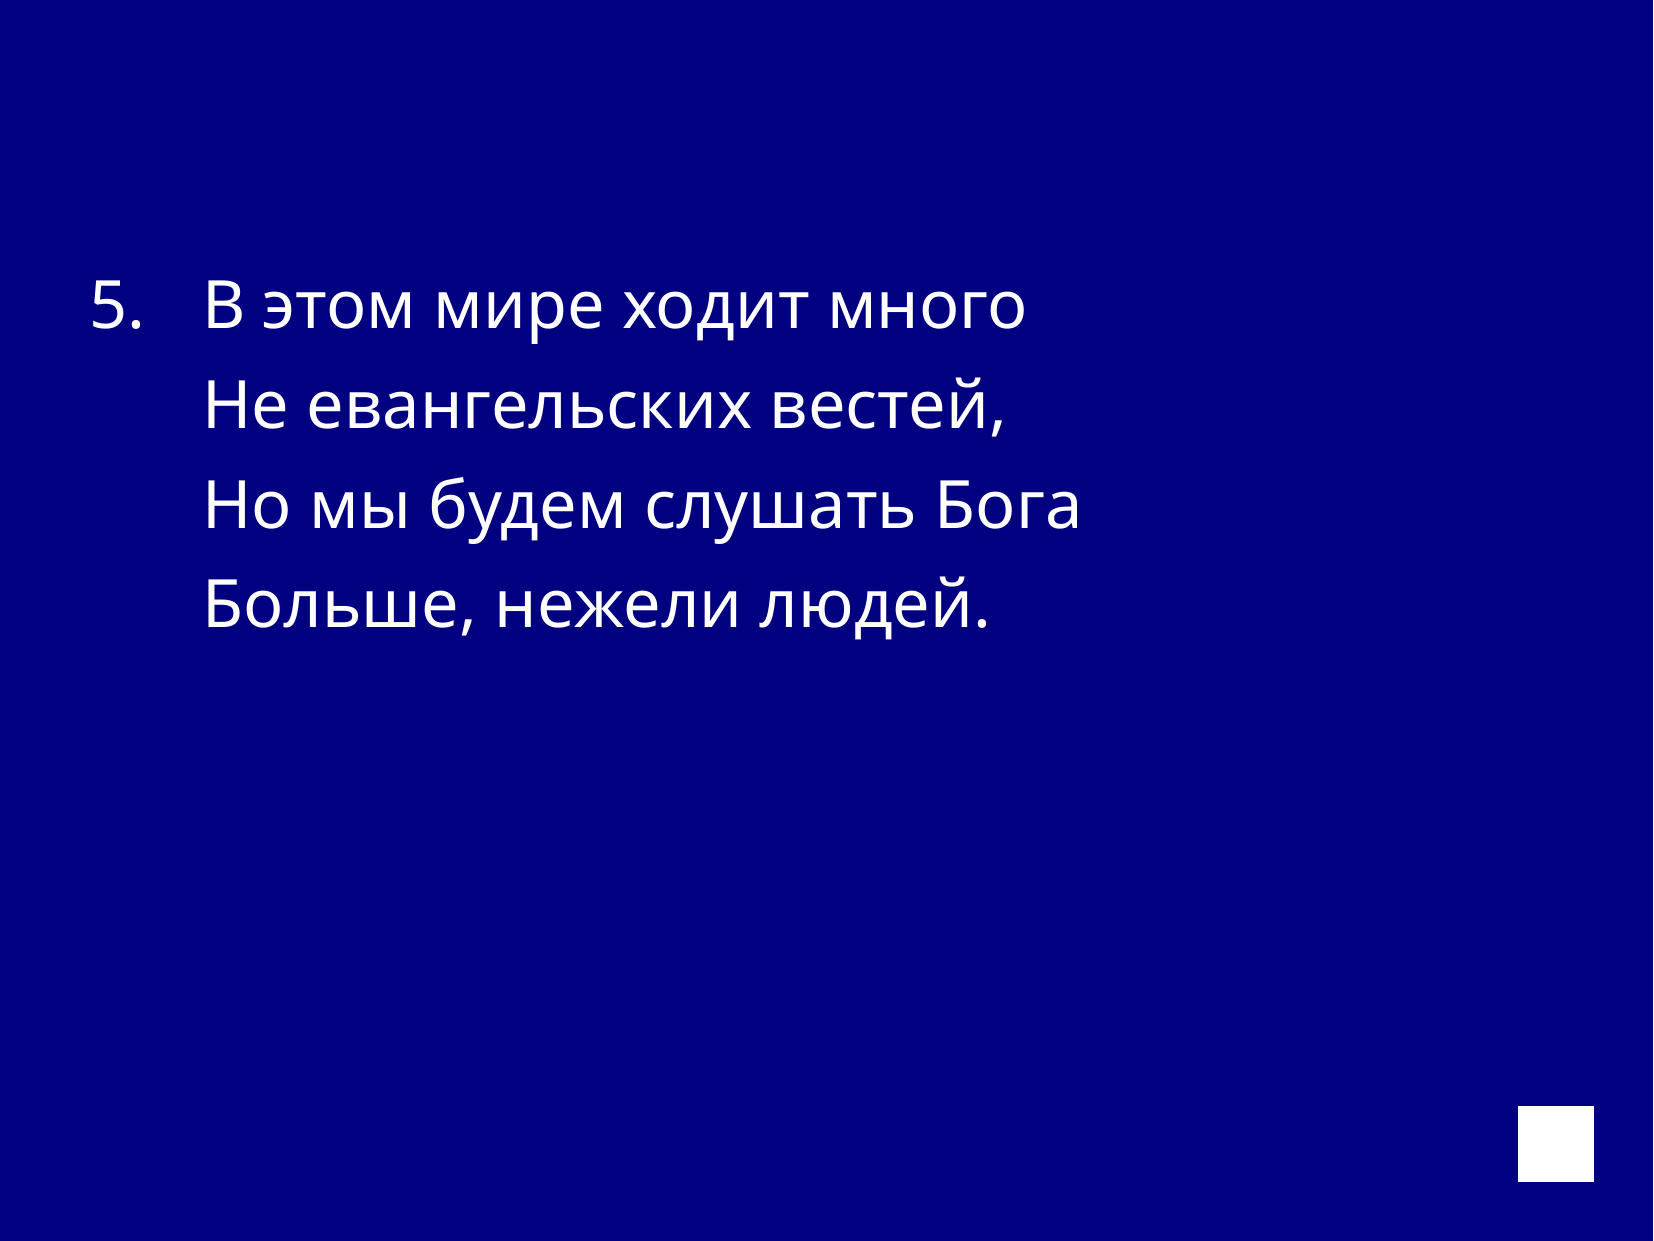

5.	В этом мире ходит много
	Не евангельских вестей,
	Но мы будем слушать Бога
	Больше, нежели людей.